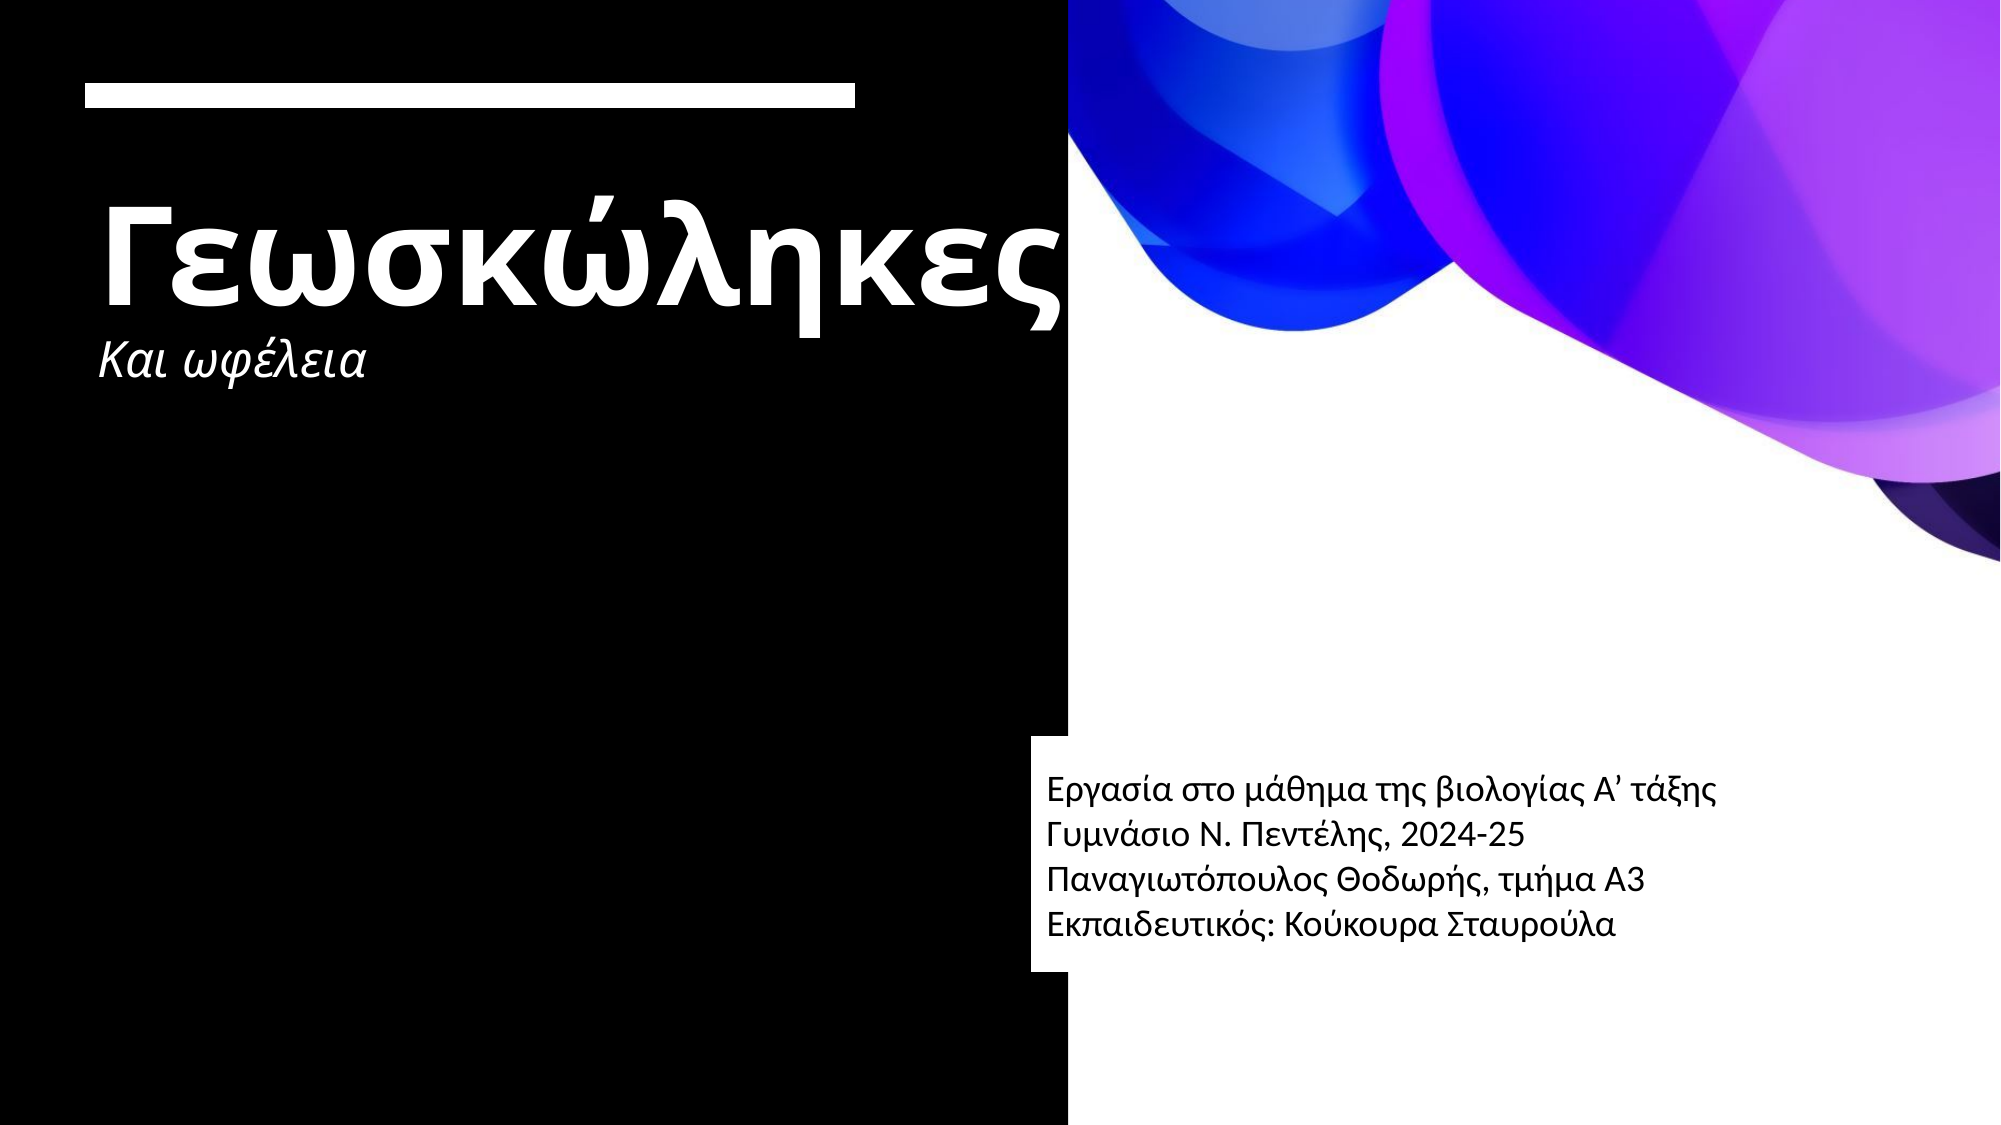

# Γεωσκώληκες
Και ωφέλεια
Εργασία στο μάθημα της βιολογίας Α’ τάξης
Γυμνάσιο Ν. Πεντέλης, 2024-25
Παναγιωτόπουλος Θοδωρής, τμήμα Α3
Εκπαιδευτικός: Κούκουρα Σταυρούλα